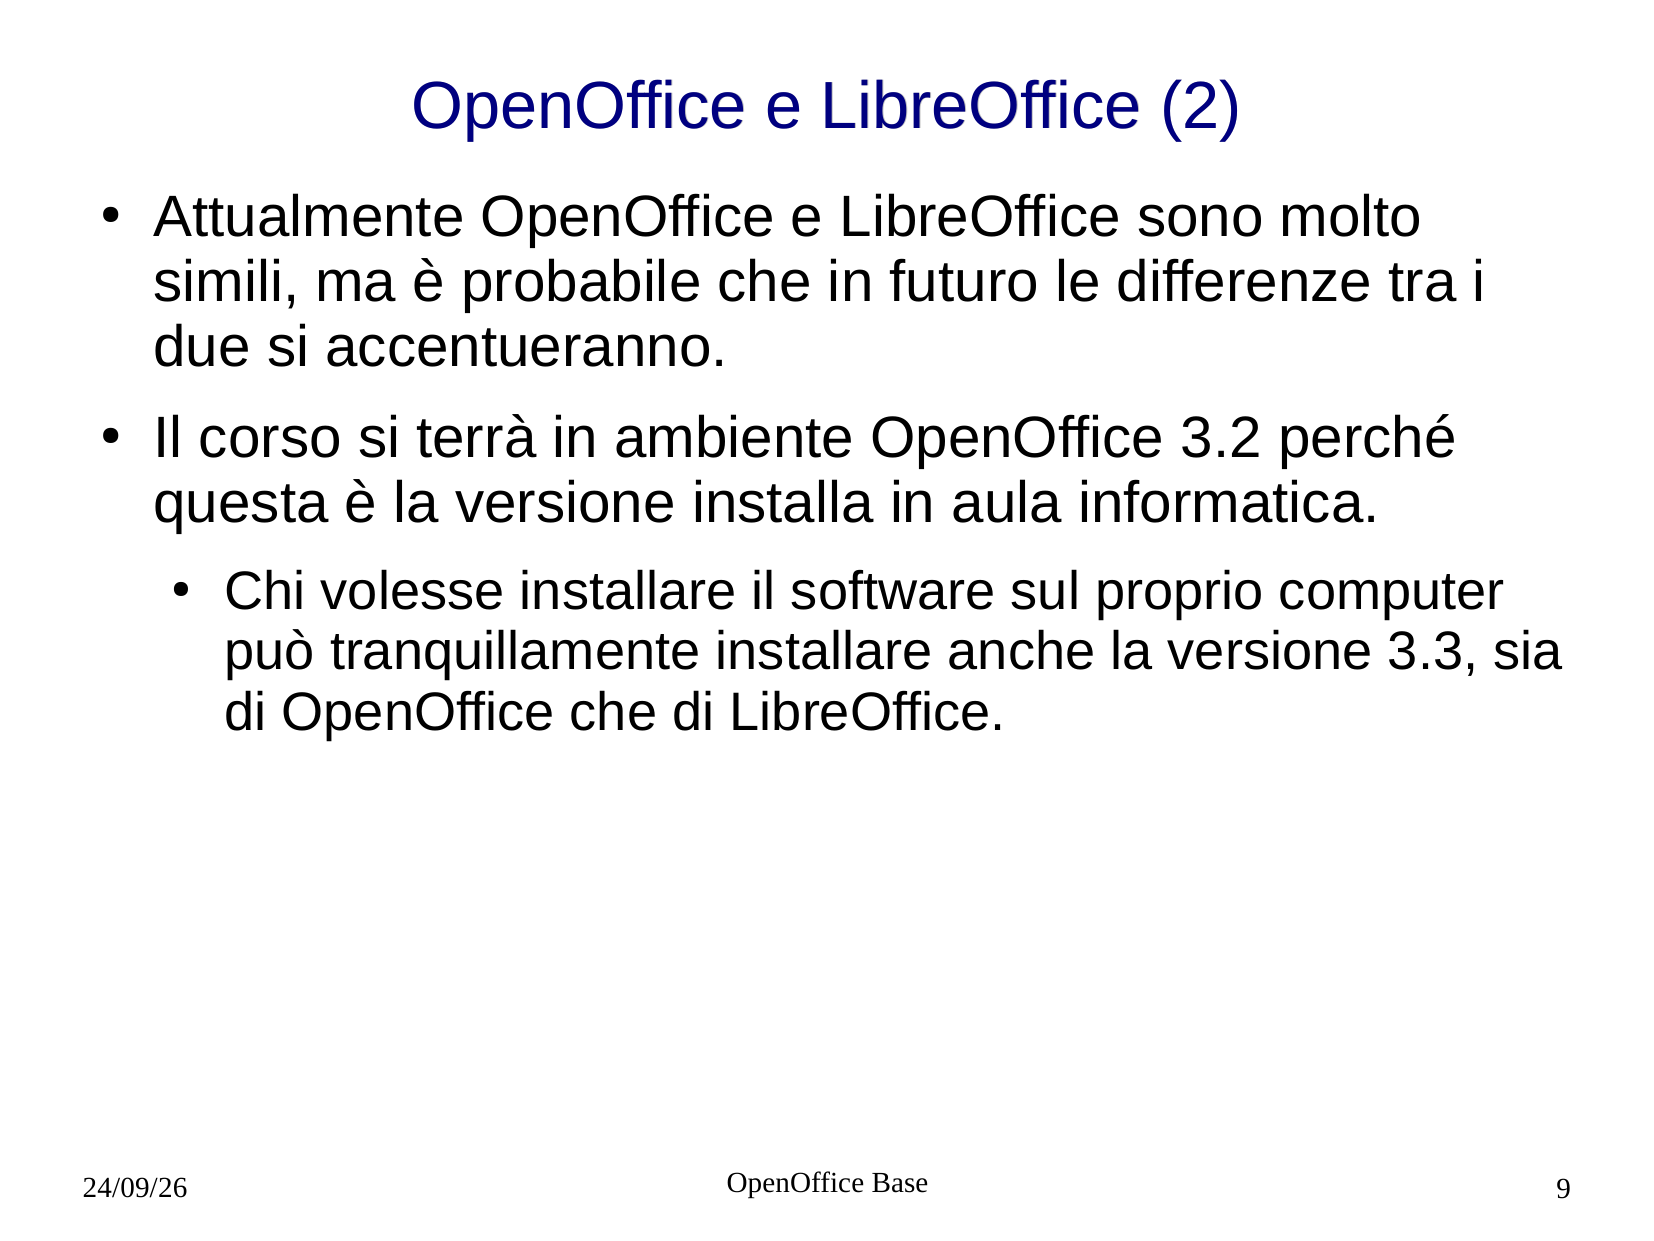

# OpenOffice e LibreOffice (2)
Attualmente OpenOffice e LibreOffice sono molto simili, ma è probabile che in futuro le differenze tra i due si accentueranno.
Il corso si terrà in ambiente OpenOffice 3.2 perché questa è la versione installa in aula informatica.
Chi volesse installare il software sul proprio computer può tranquillamente installare anche la versione 3.3, sia di OpenOffice che di LibreOffice.